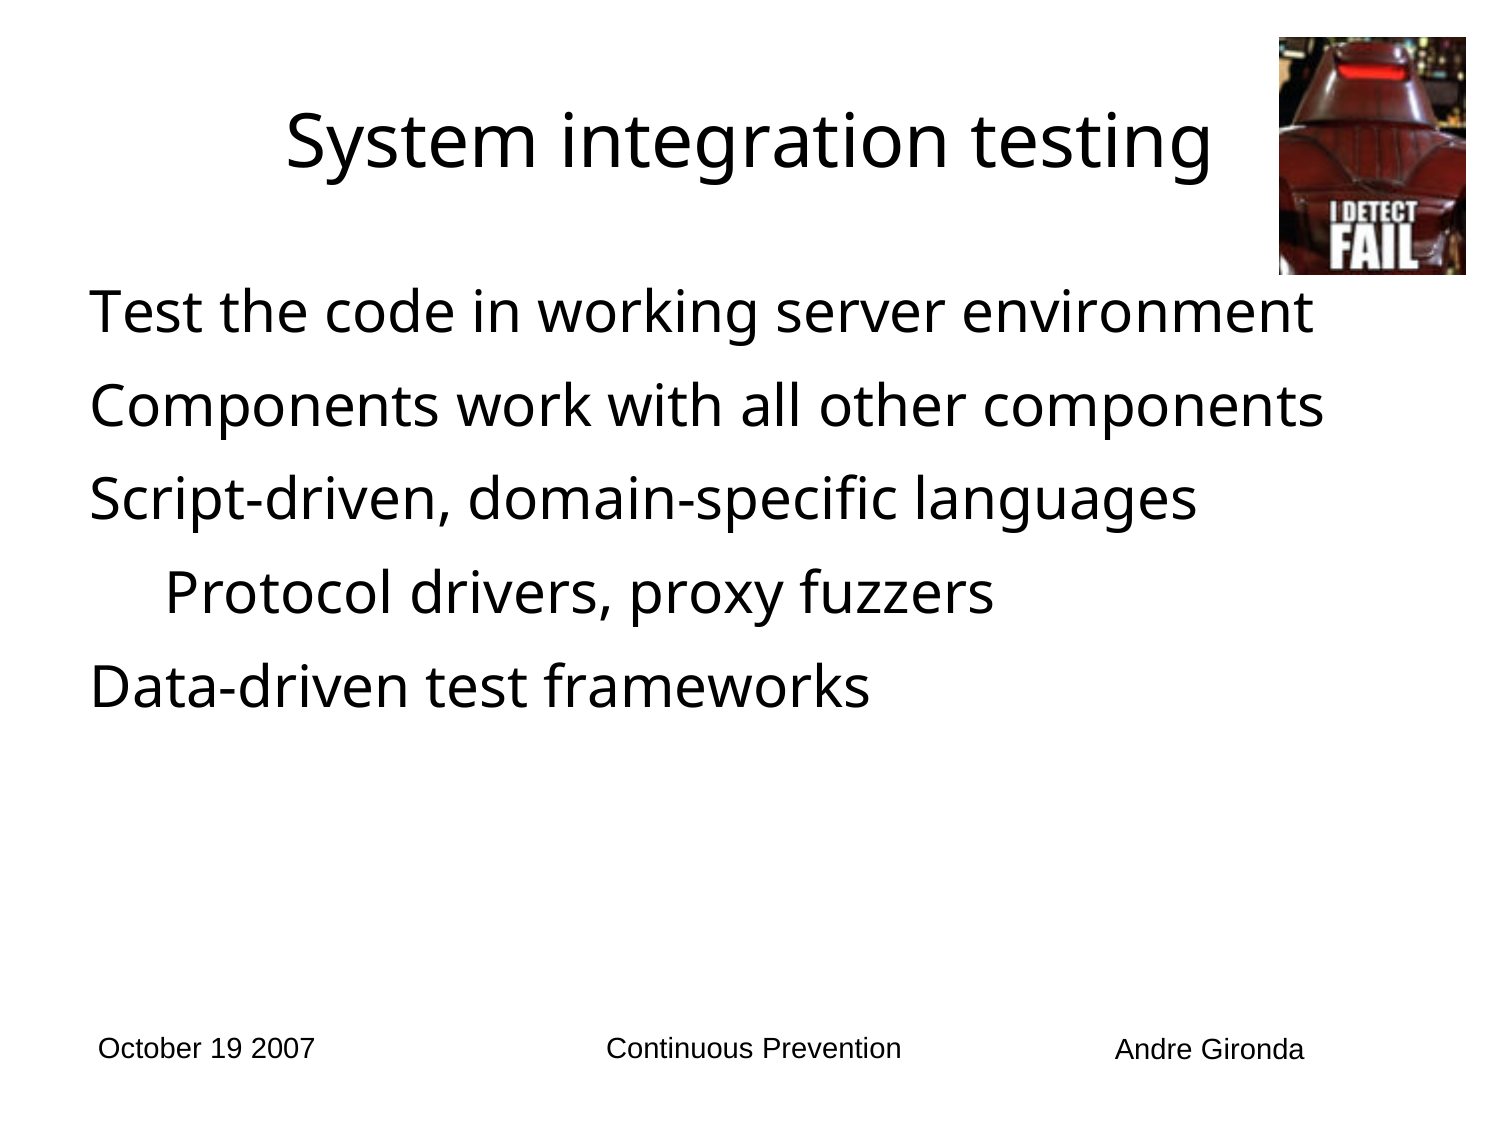

# System integration testing
Test the code in working server environment
Components work with all other components
Script-driven, domain-specific languages
Protocol drivers, proxy fuzzers
Data-driven test frameworks